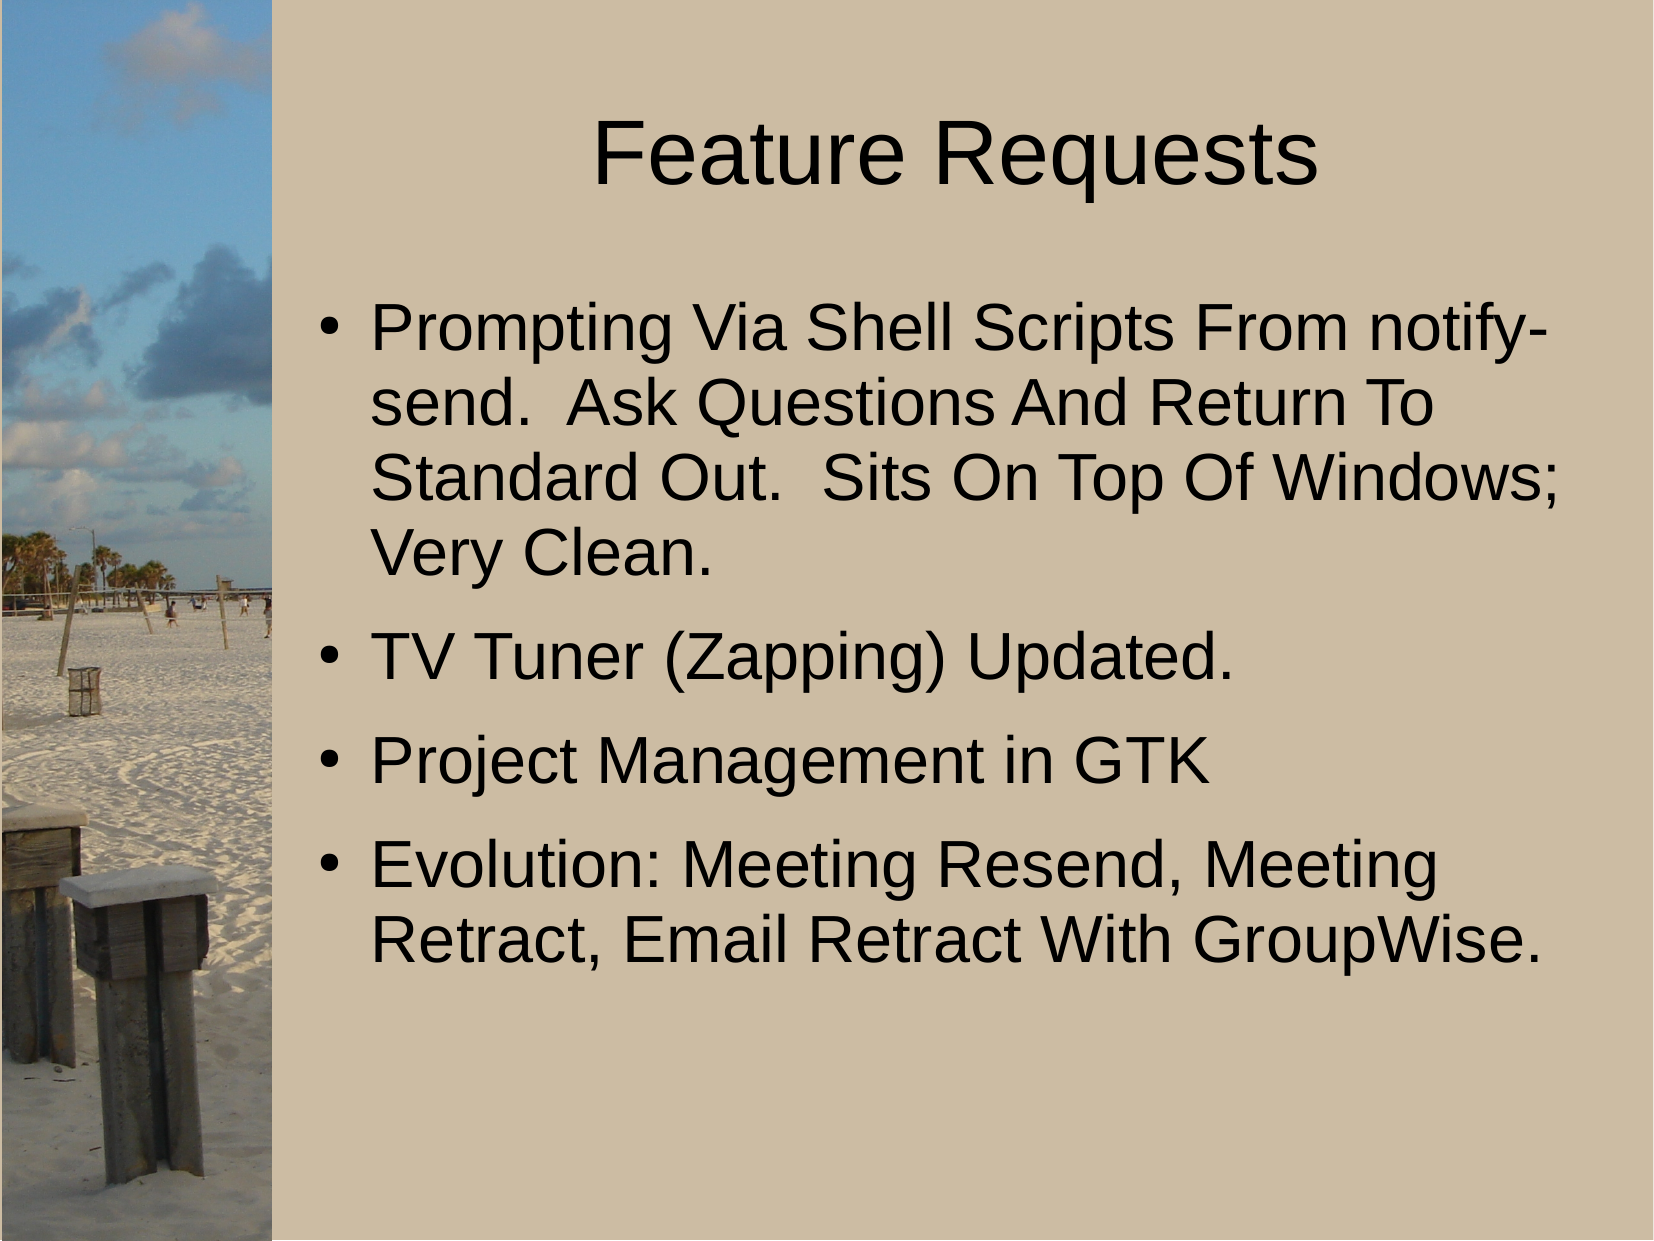

# Feature Requests
Prompting Via Shell Scripts From notify-send. Ask Questions And Return To Standard Out. Sits On Top Of Windows; Very Clean.
TV Tuner (Zapping) Updated.
Project Management in GTK
Evolution: Meeting Resend, Meeting Retract, Email Retract With GroupWise.